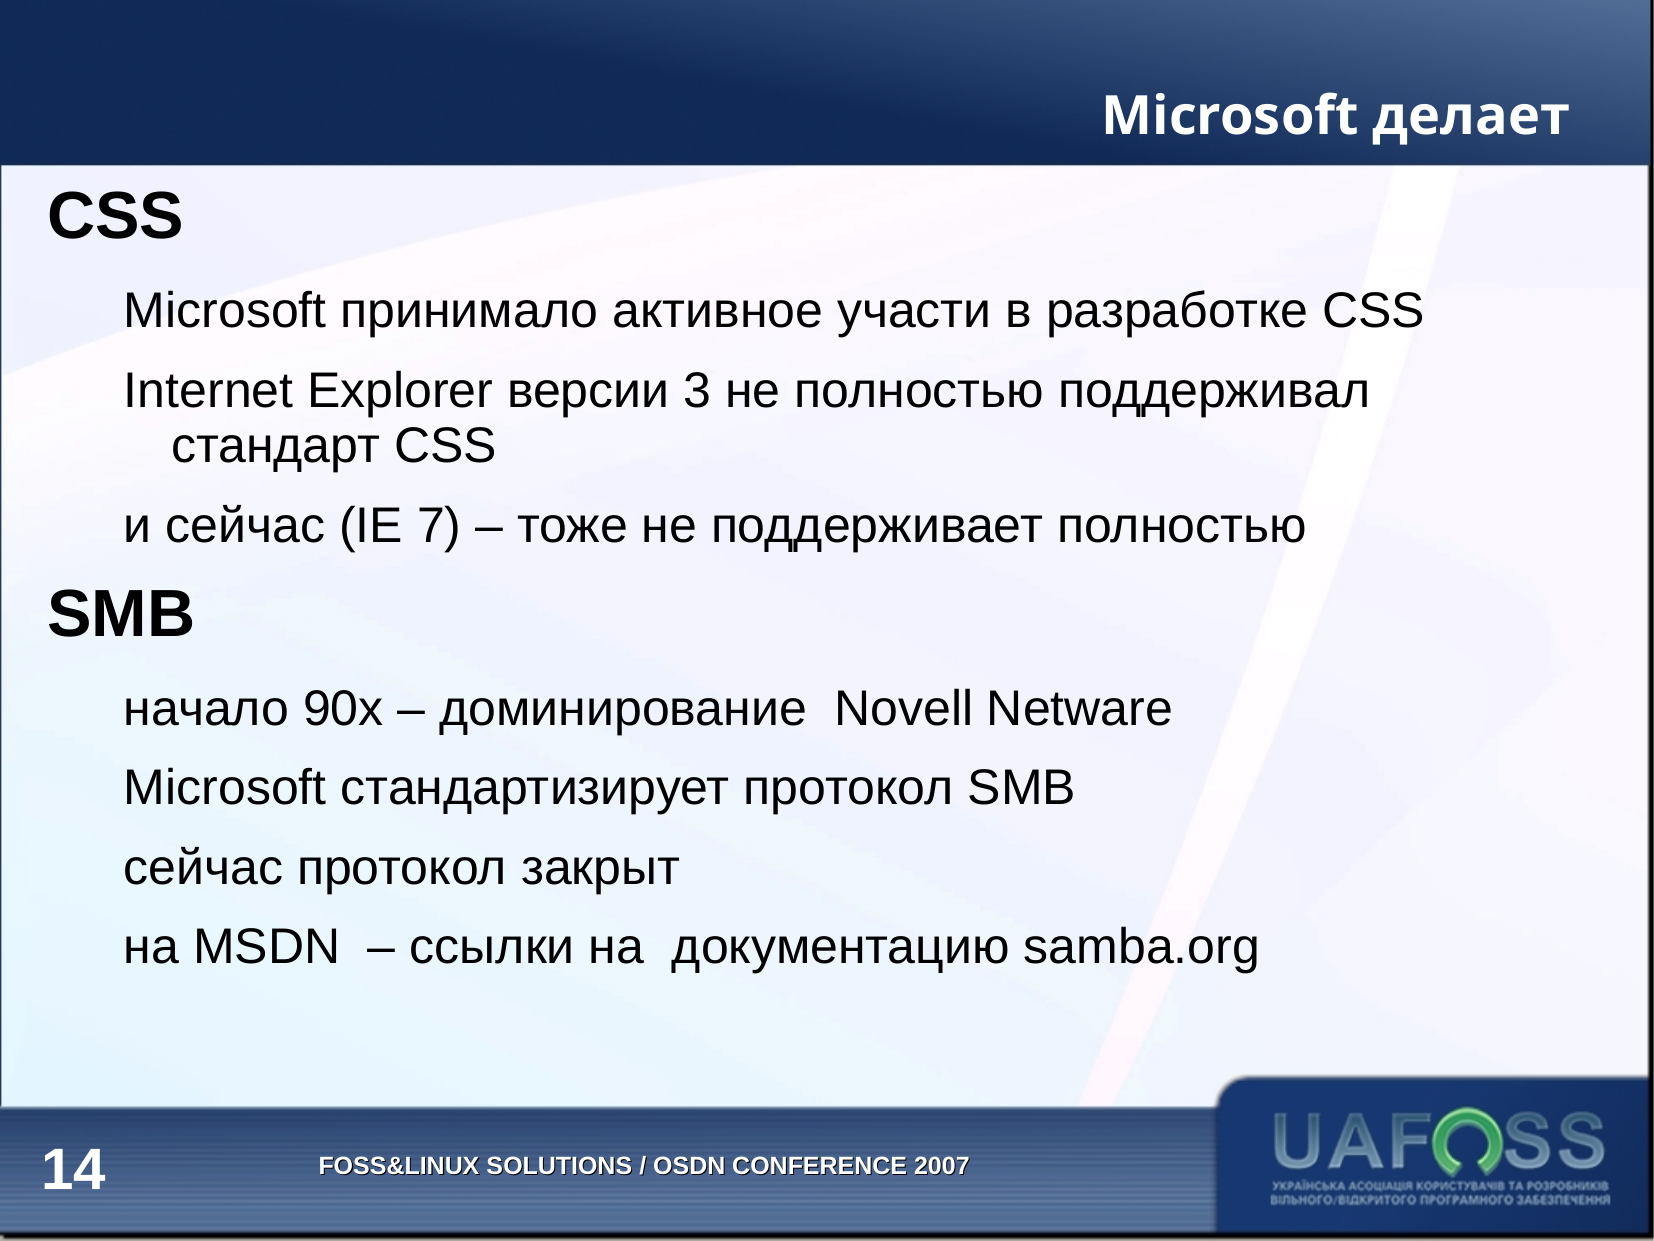

# Microsoft делает
CSS
Microsoft принимало активное участи в разработке CSS
Internet Explorer версии 3 не полностью поддерживал стандарт CSS
и сейчас (IE 7) – тоже не поддерживает полностью
SMB
начало 90х – доминирование Novell Netware
Microsoft стандартизирует протокол SMB
сейчас протокол закрыт
на MSDN – ссылки на документацию samba.org
FOSS&LINUX SOLUTIONS / OSDN CONFERENCE 2007